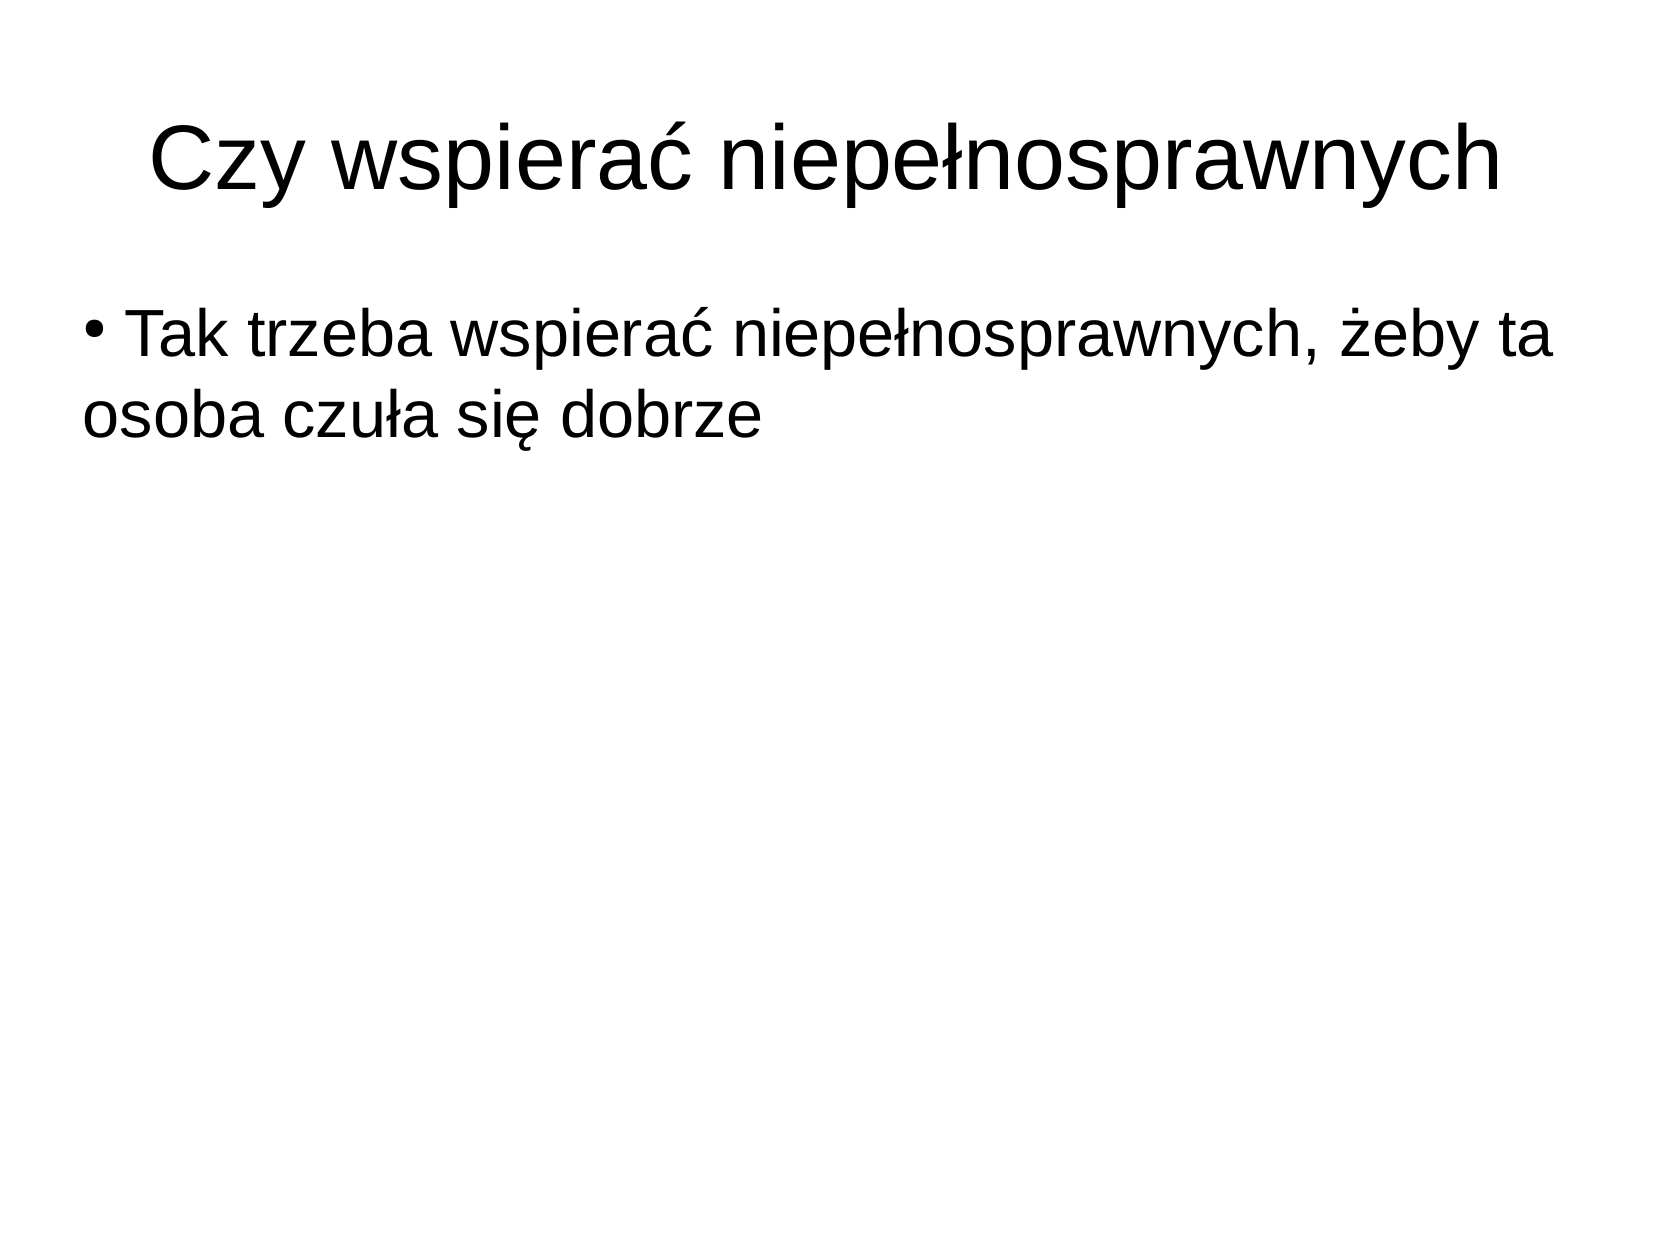

# Czy wspierać niepełnosprawnych
 Tak trzeba wspierać niepełnosprawnych, żeby ta osoba czuła się dobrze